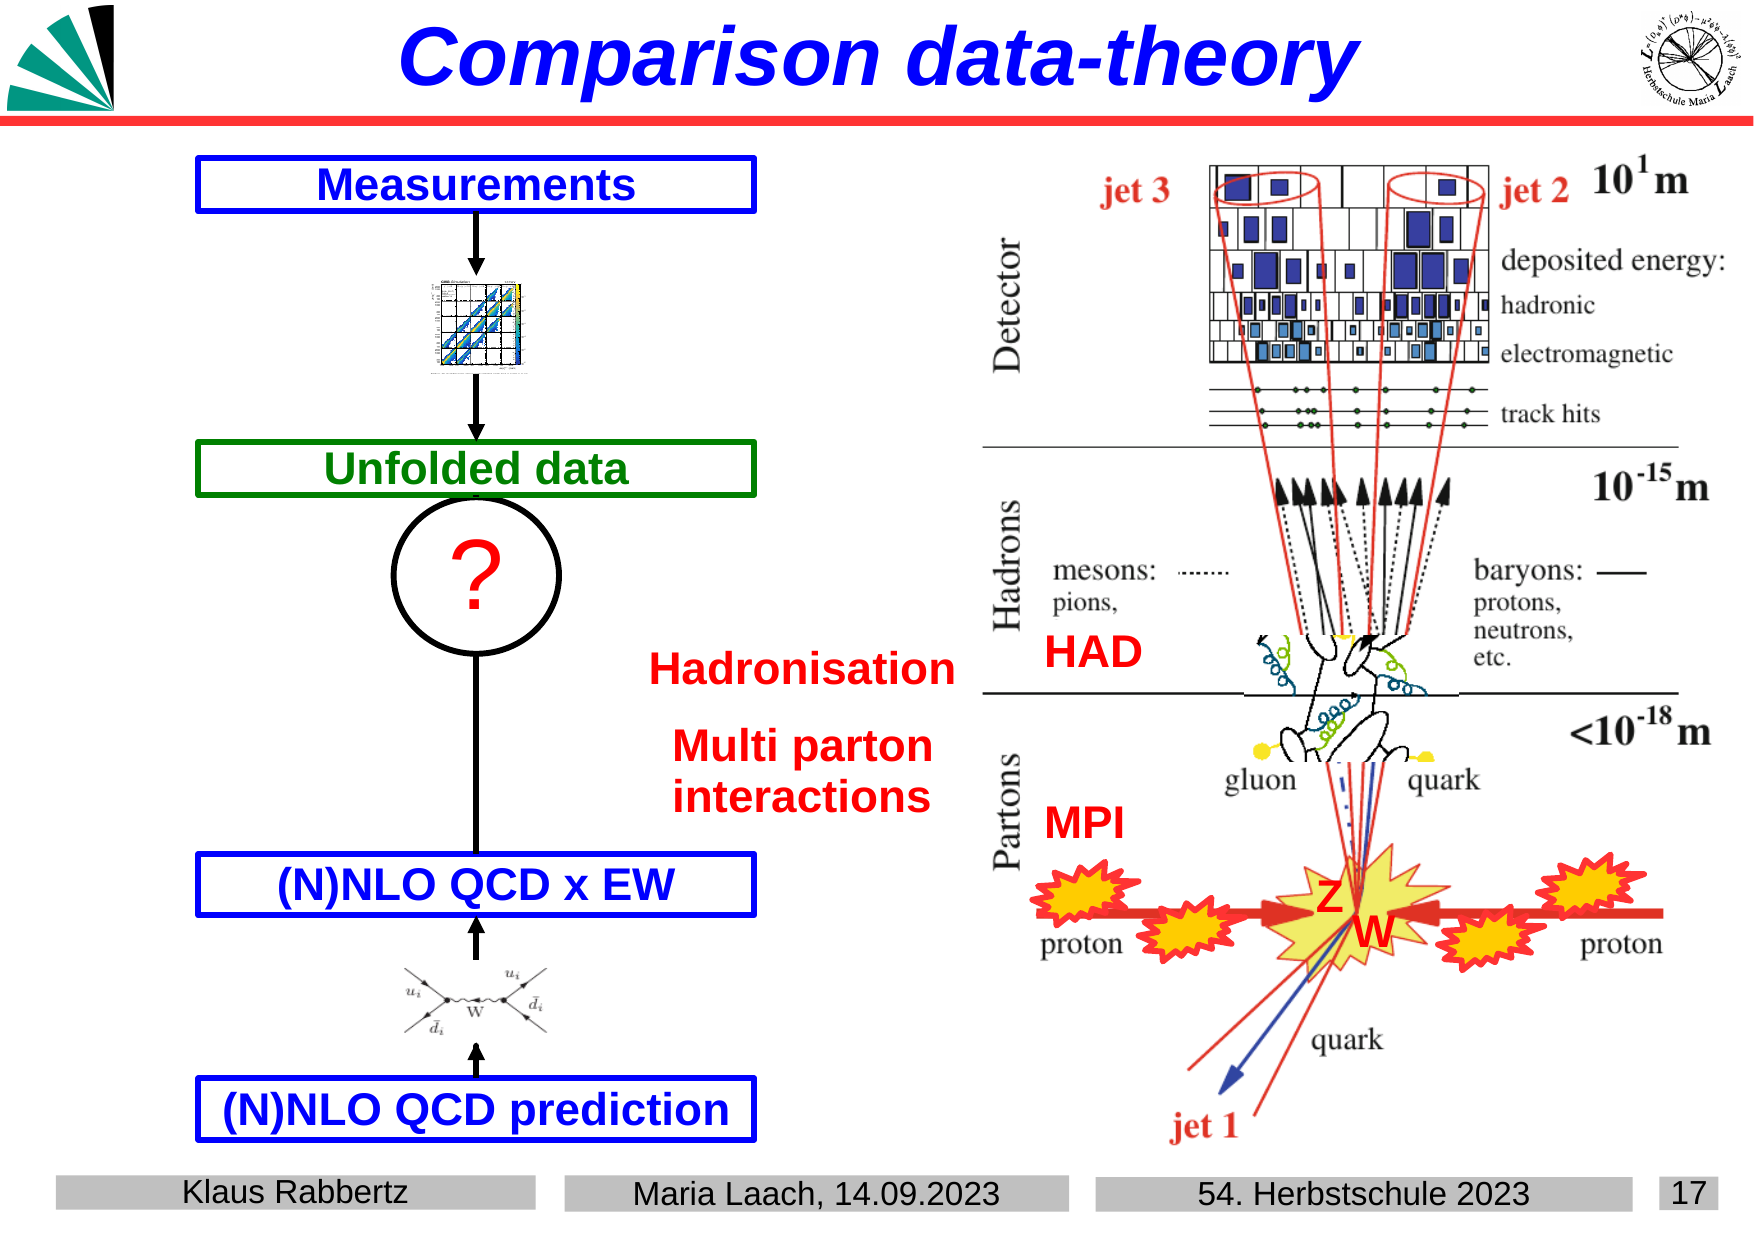

# Comparison data-theory
Measurements
Unfolded data
?
HAD
Hadronisation
Multi parton
interactions
MPI
(N)NLO QCD x EW
Z
W
(N)NLO QCD prediction